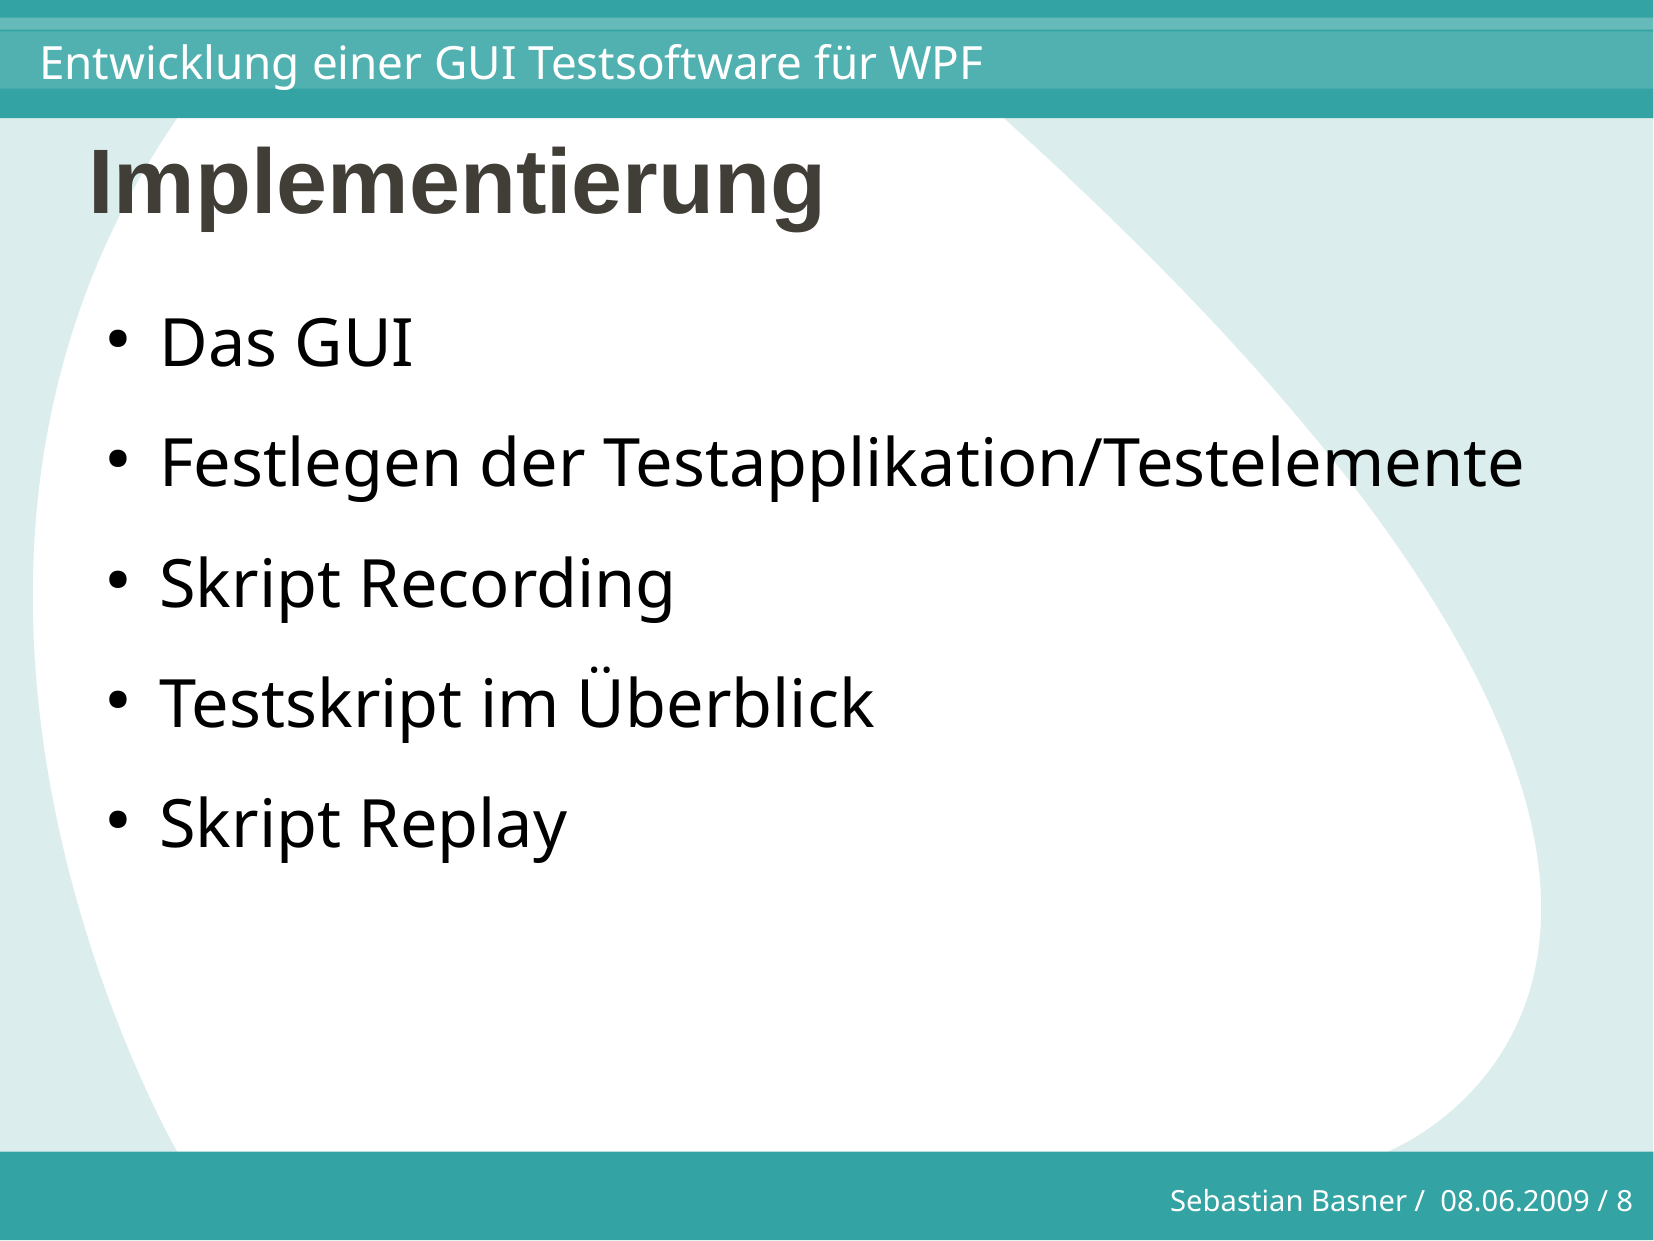

# Implementierung
Das GUI
Festlegen der Testapplikation/Testelemente
Skript Recording
Testskript im Überblick
Skript Replay